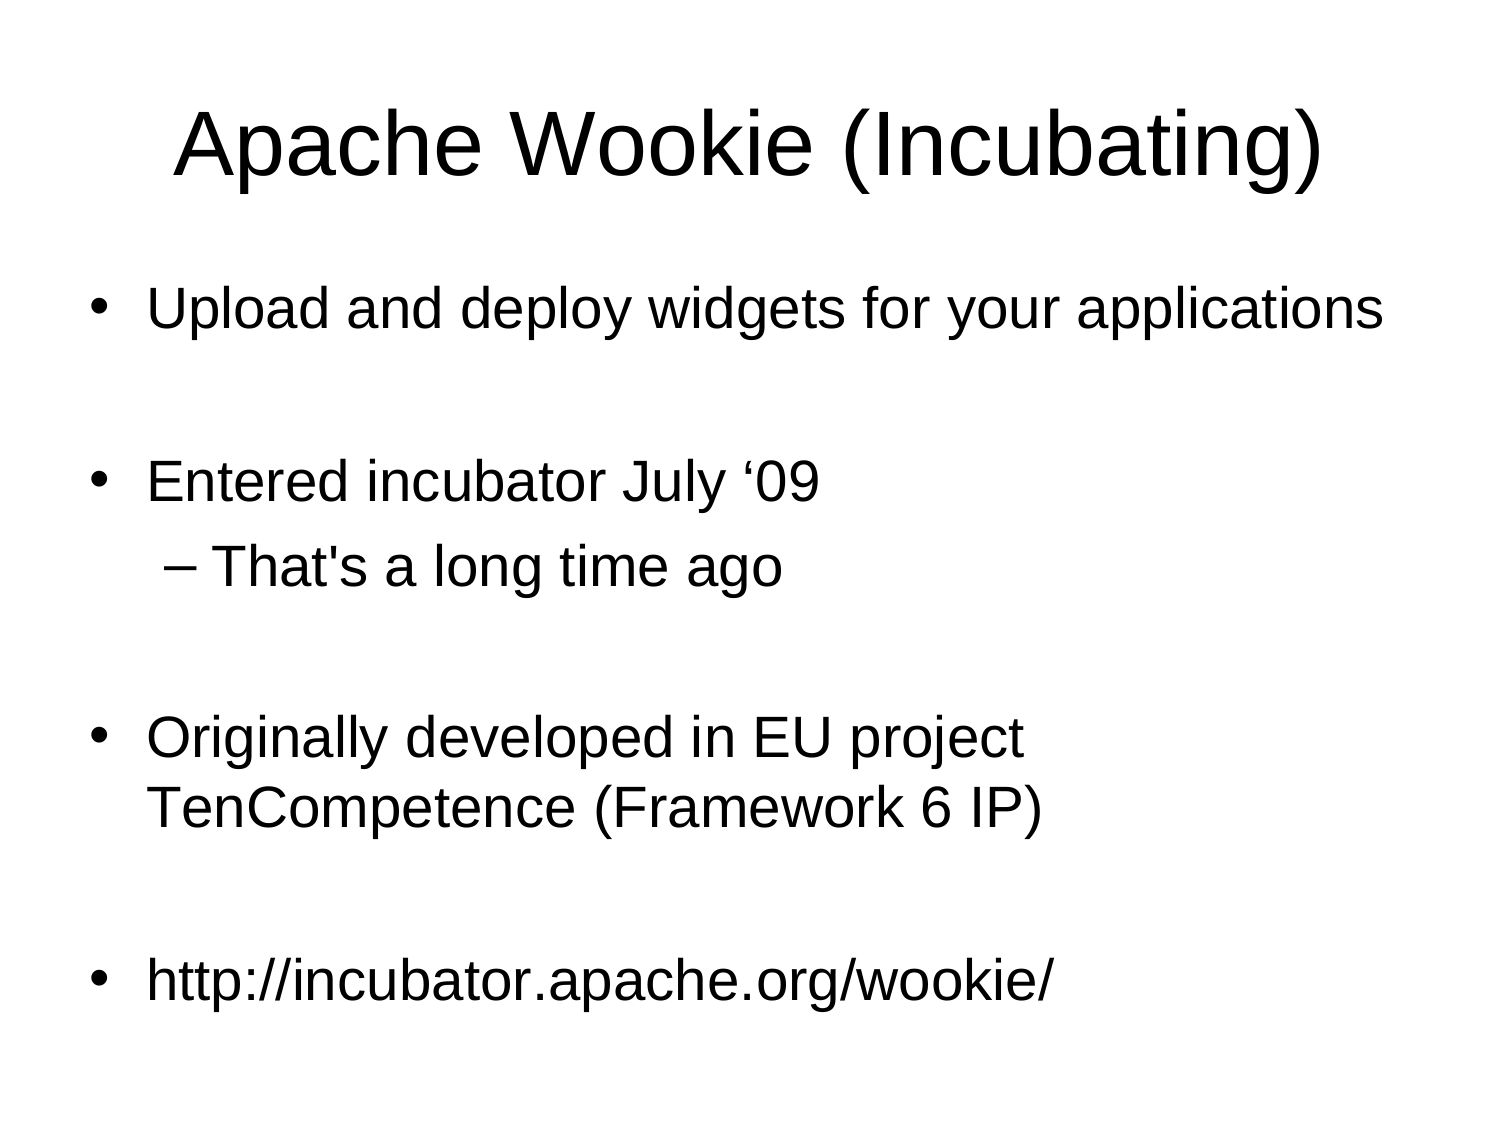

# Apache Wookie (Incubating)
Upload and deploy widgets for your applications
Entered incubator July ‘09
That's a long time ago
Originally developed in EU project TenCompetence (Framework 6 IP)
http://incubator.apache.org/wookie/